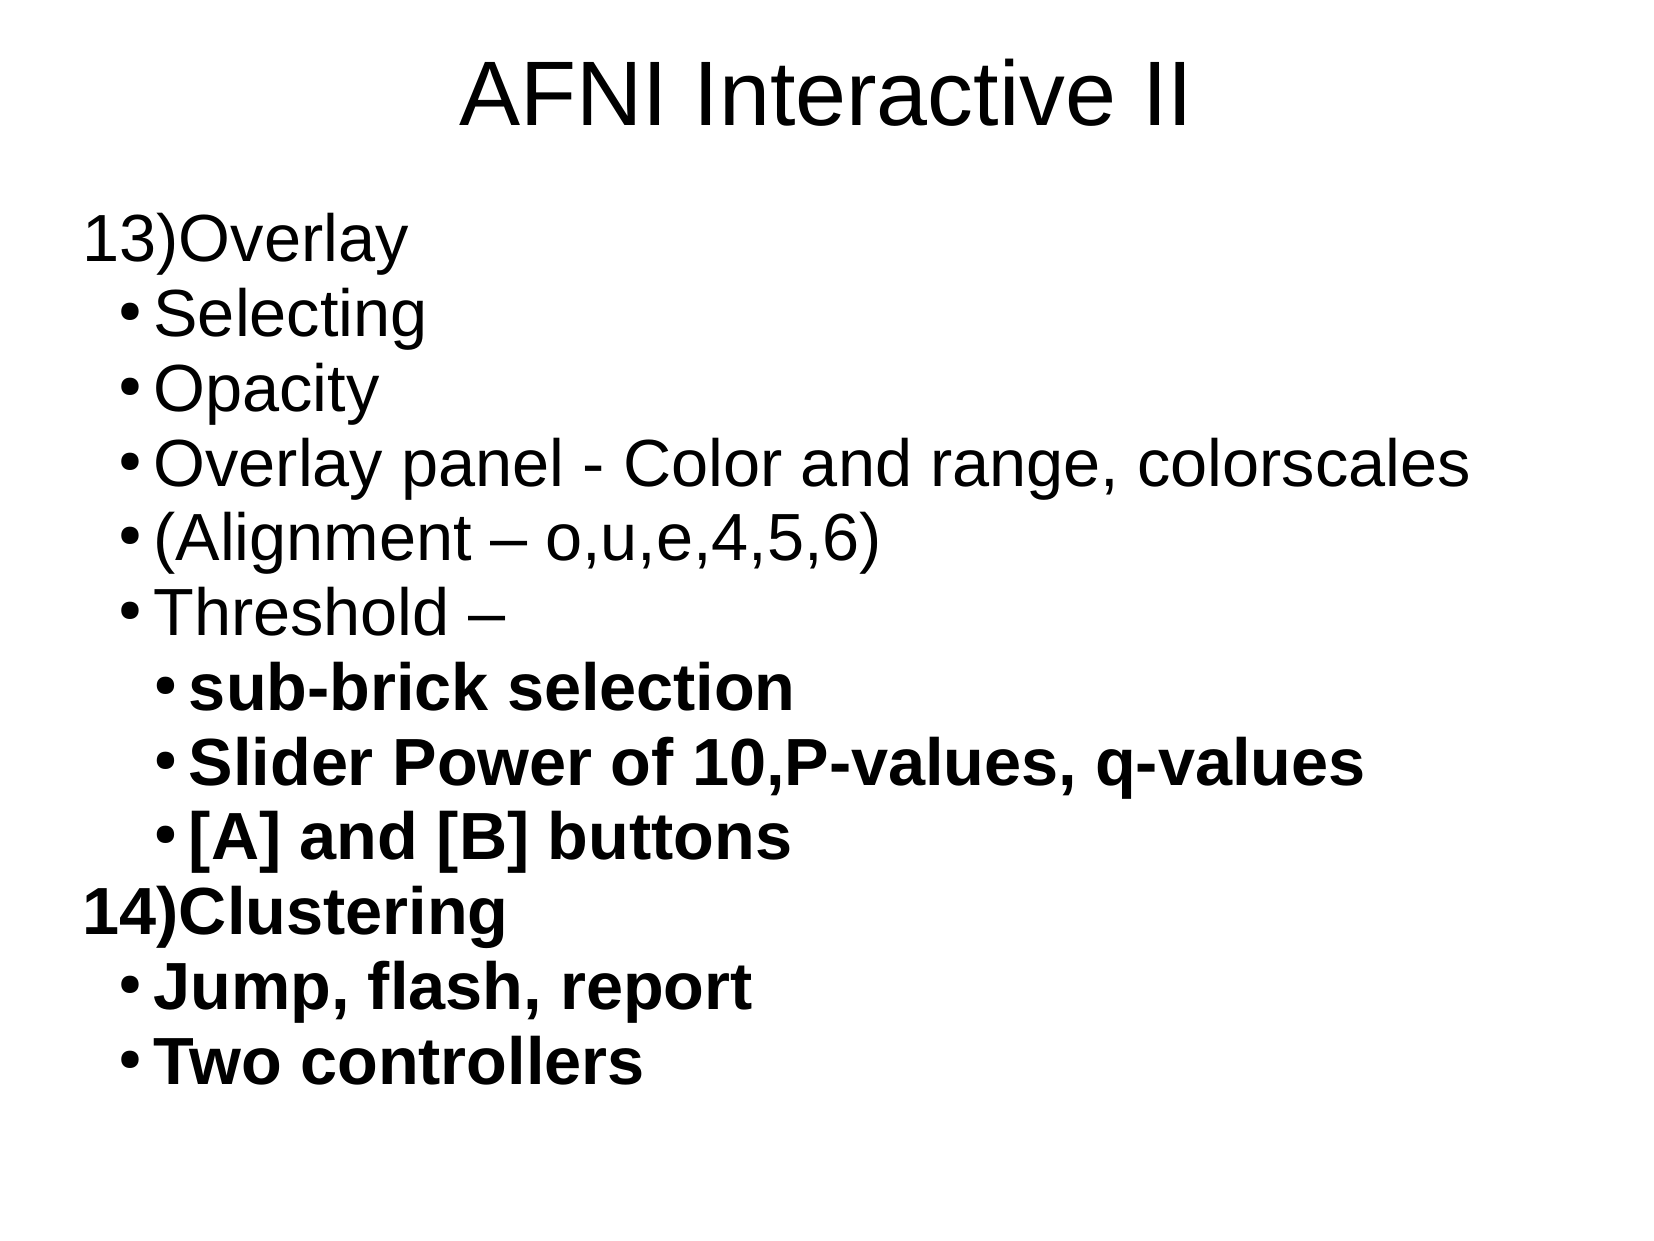

# AFNI Interactive II
Overlay
Selecting
Opacity
Overlay panel - Color and range, colorscales
(Alignment – o,u,e,4,5,6)
Threshold –
sub-brick selection
Slider Power of 10,P-values, q-values
[A] and [B] buttons
Clustering
Jump, flash, report
Two controllers